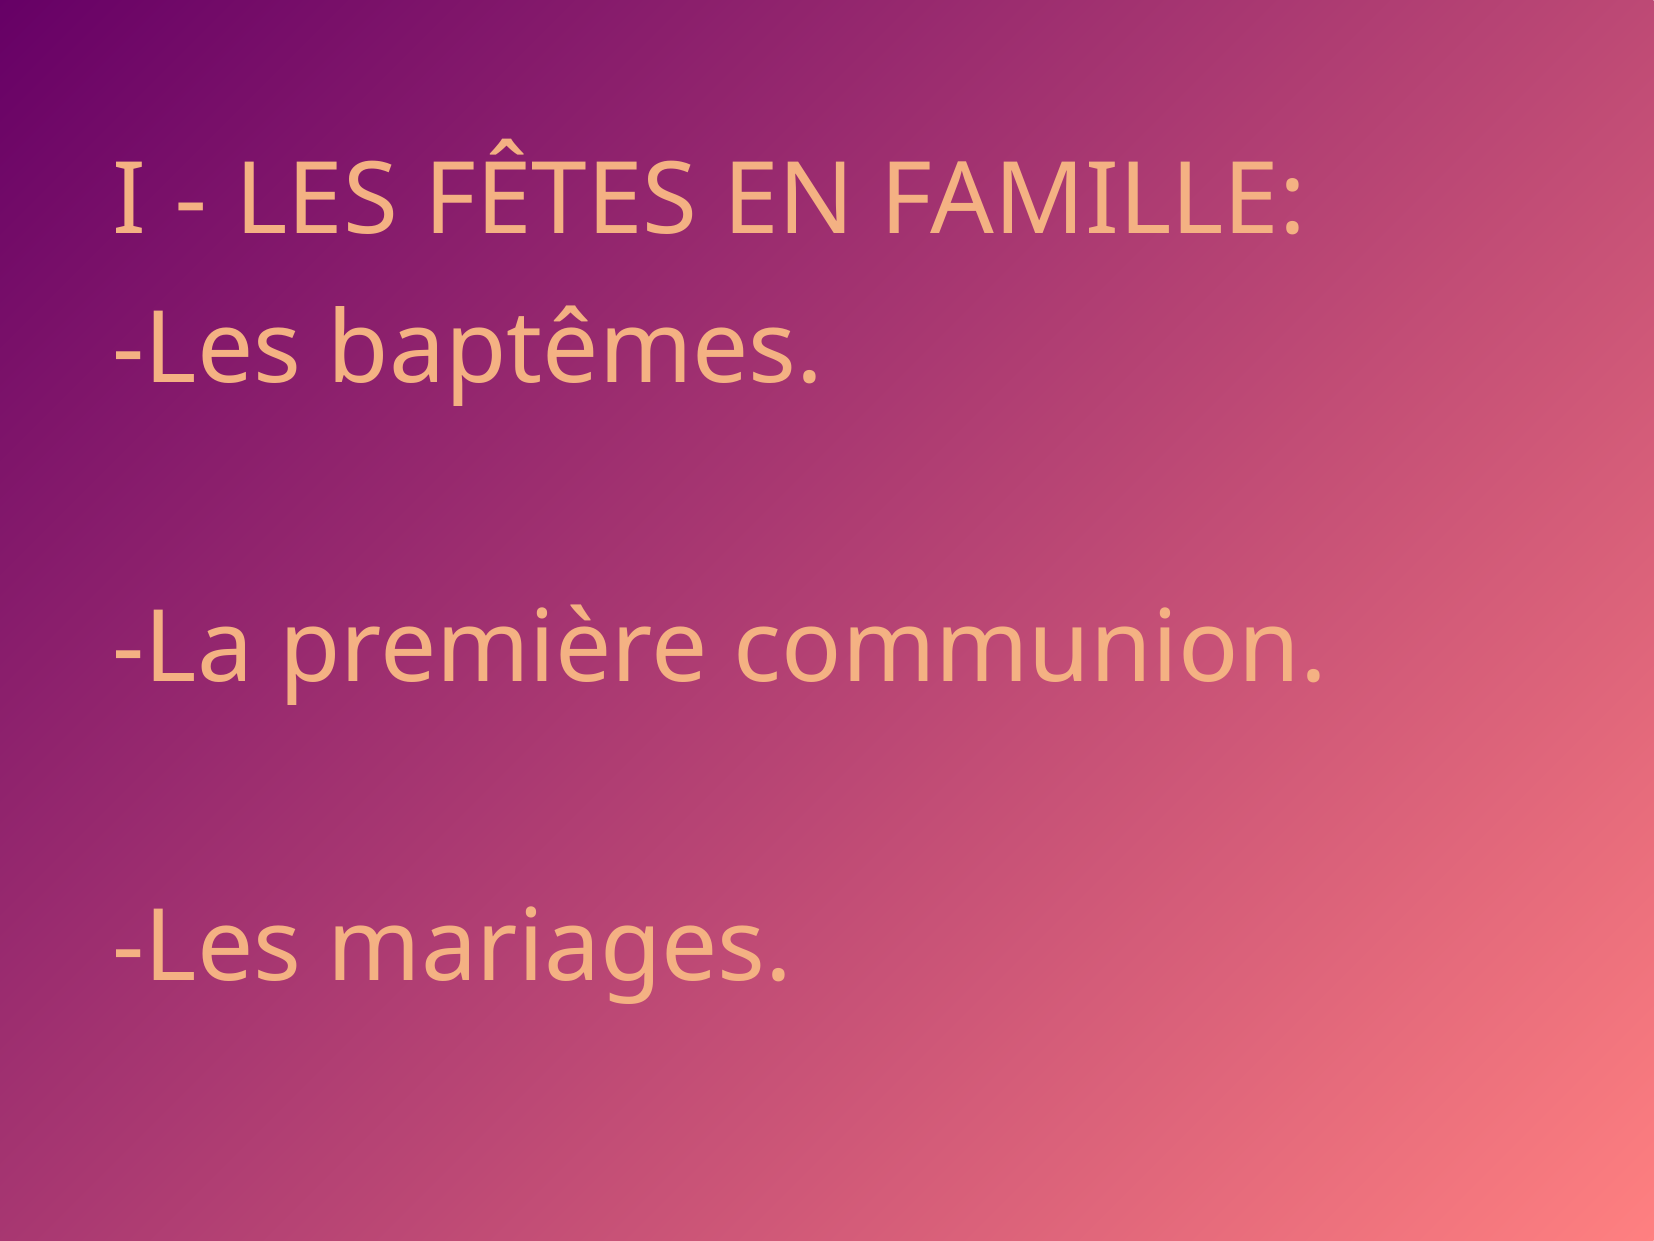

I LES FÊTES EN FAMILLES:
# I - LES FÊTES EN FAMILLE:
-Les baptêmes.
-La première communion.
-Les mariages.